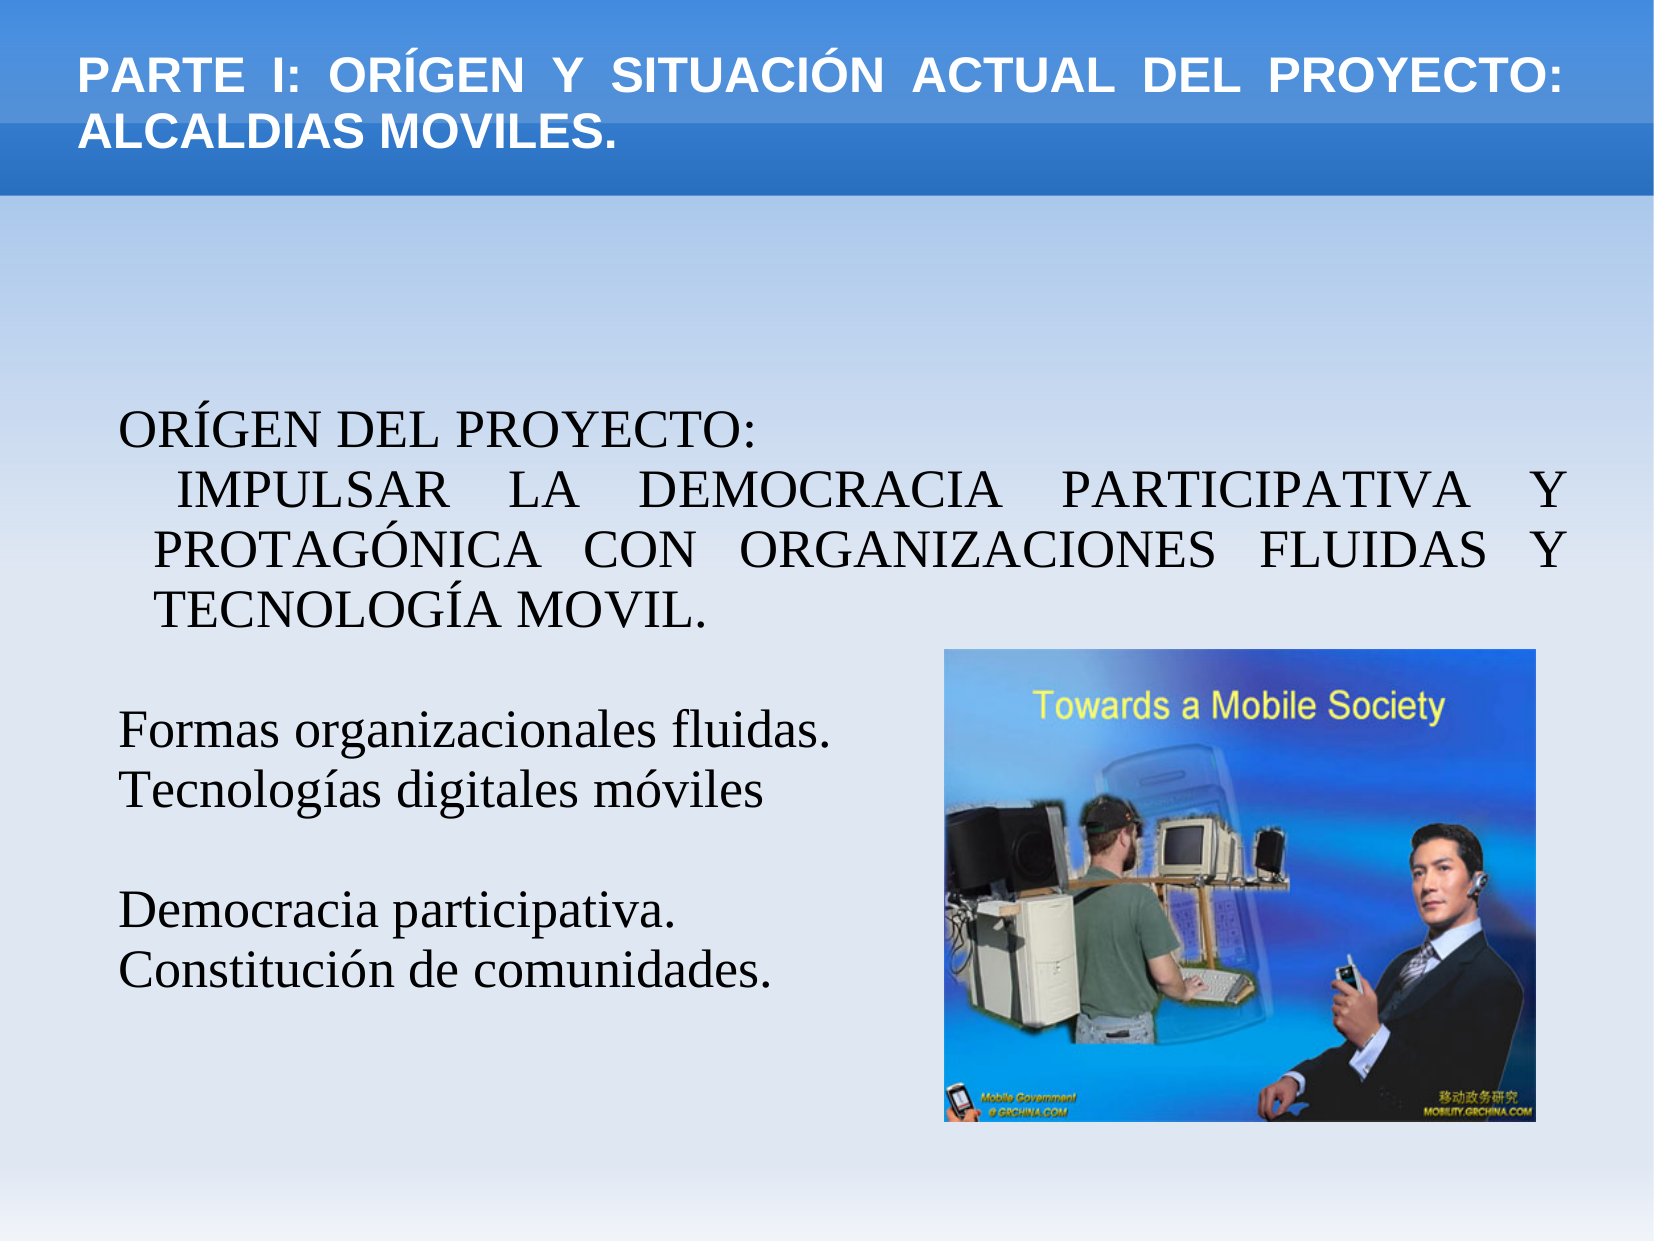

# PARTE I: ORÍGEN Y SITUACIÓN ACTUAL DEL PROYECTO: ALCALDIAS MOVILES.
ORÍGEN DEL PROYECTO:
 IMPULSAR LA DEMOCRACIA PARTICIPATIVA Y PROTAGÓNICA CON ORGANIZACIONES FLUIDAS Y TECNOLOGÍA MOVIL.
Formas organizacionales fluidas.
Tecnologías digitales móviles
Democracia participativa.
Constitución de comunidades.